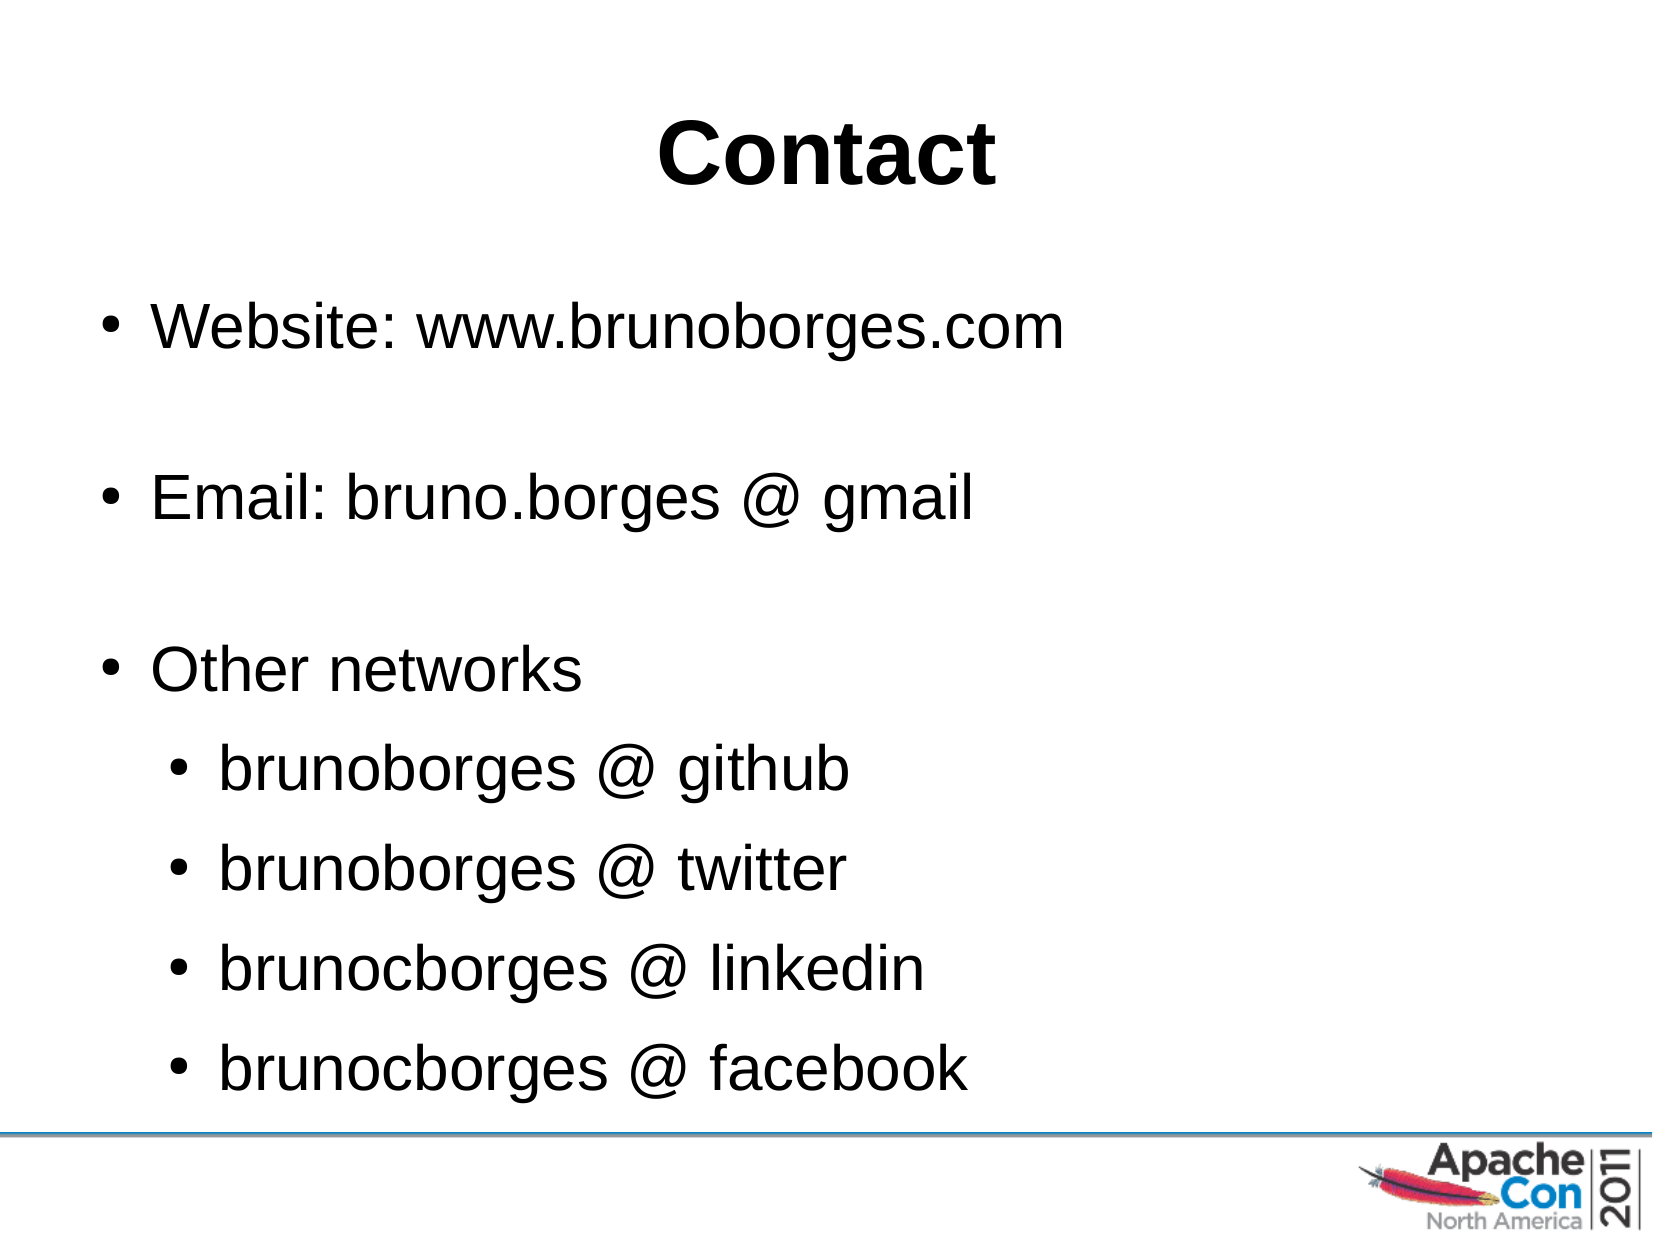

# Contact
Website: www.brunoborges.com
Email: bruno.borges @ gmail
Other networks
brunoborges @ github
brunoborges @ twitter
brunocborges @ linkedin
brunocborges @ facebook